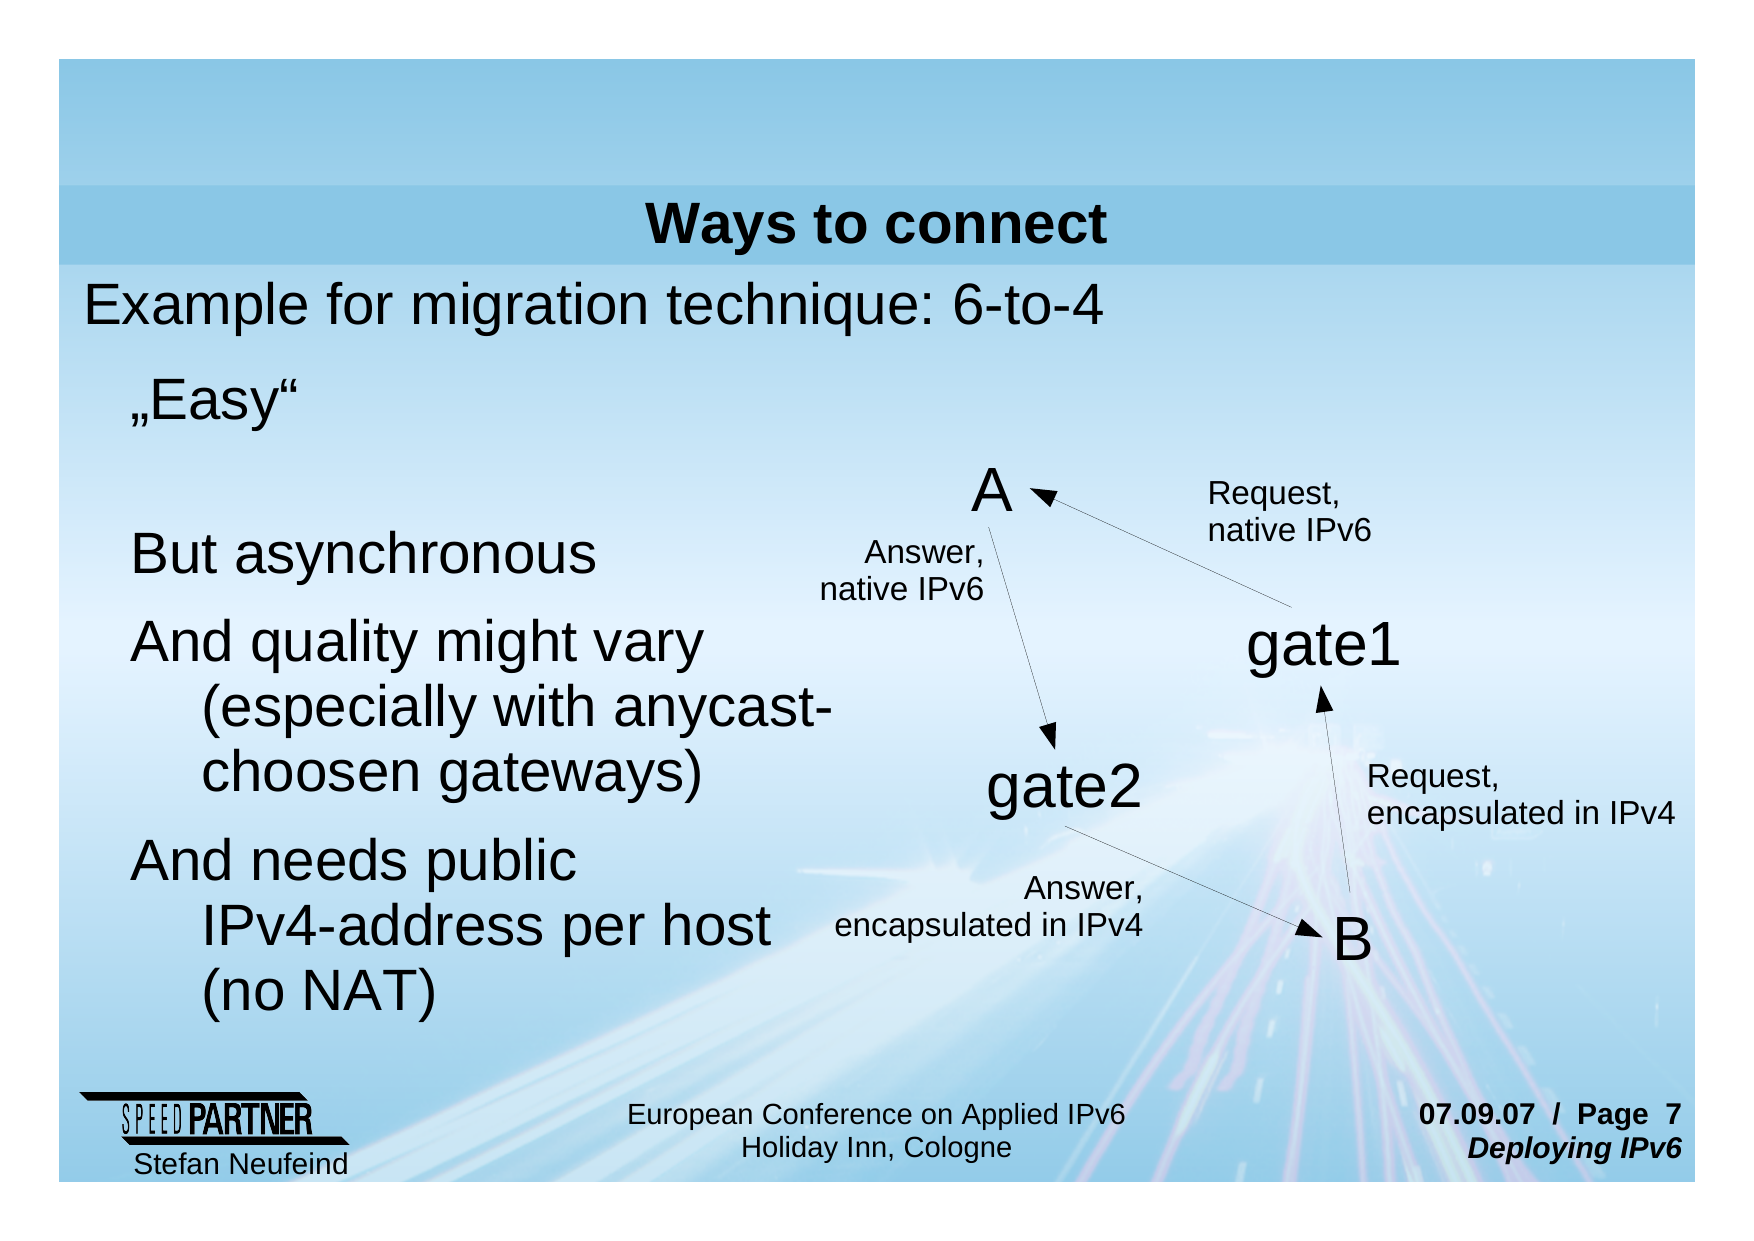

# Ways to connect
Example for migration technique: 6-to-4
„Easy“
But asynchronous
And quality might vary
(especially with anycast-
choosen gateways)
And needs public
IPv4-address per host
(no NAT)
A
Request,
native IPv6
gate1
gate2
Request,
encapsulated in IPv4
Answer,
encapsulated in IPv4
B
Answer,
native IPv6